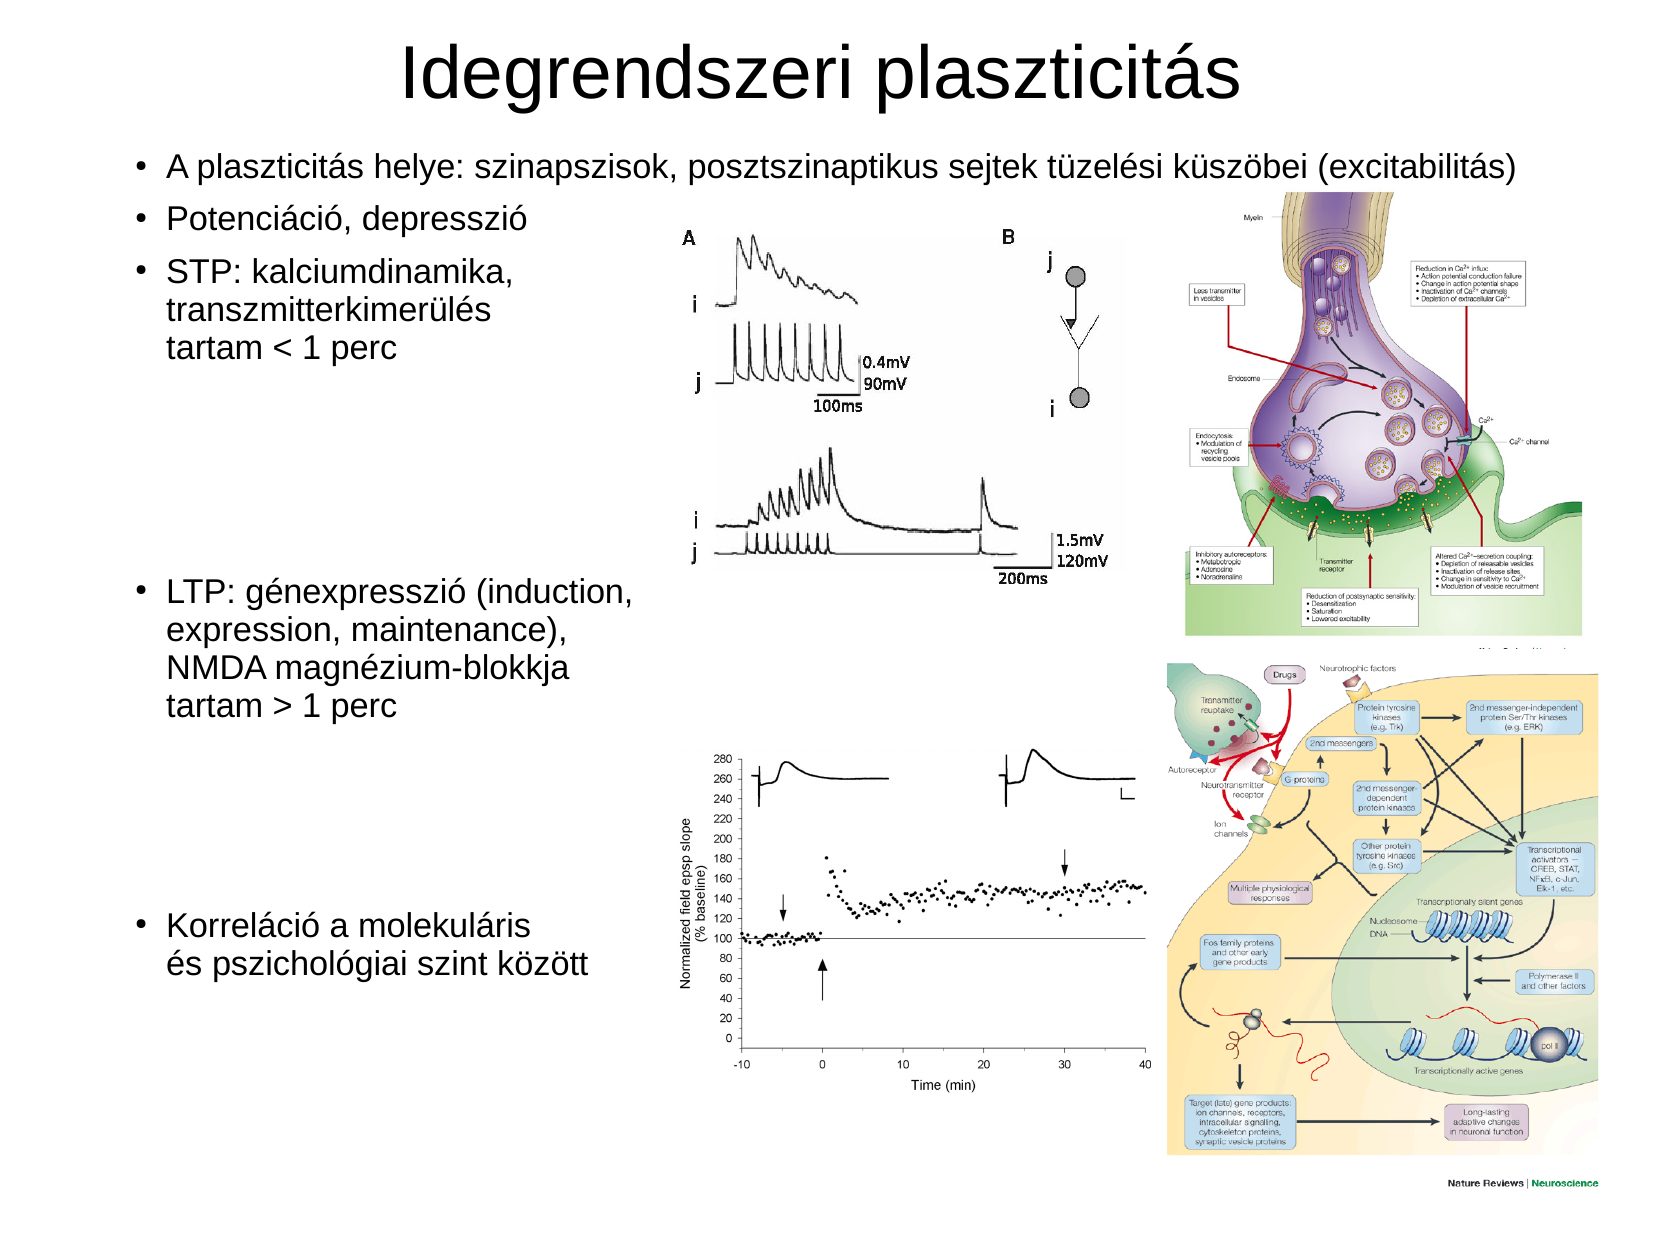

# Idegrendszeri plaszticitás
A plaszticitás helye: szinapszisok, posztszinaptikus sejtek tüzelési küszöbei (excitabilitás)
Potenciáció, depresszió
STP: kalciumdinamika,
transzmitterkimerülés
tartam < 1 perc
LTP: génexpresszió (induction,
expression, maintenance),
NMDA magnézium-blokkja
tartam > 1 perc
Korreláció a molekuláris
és pszichológiai szint között